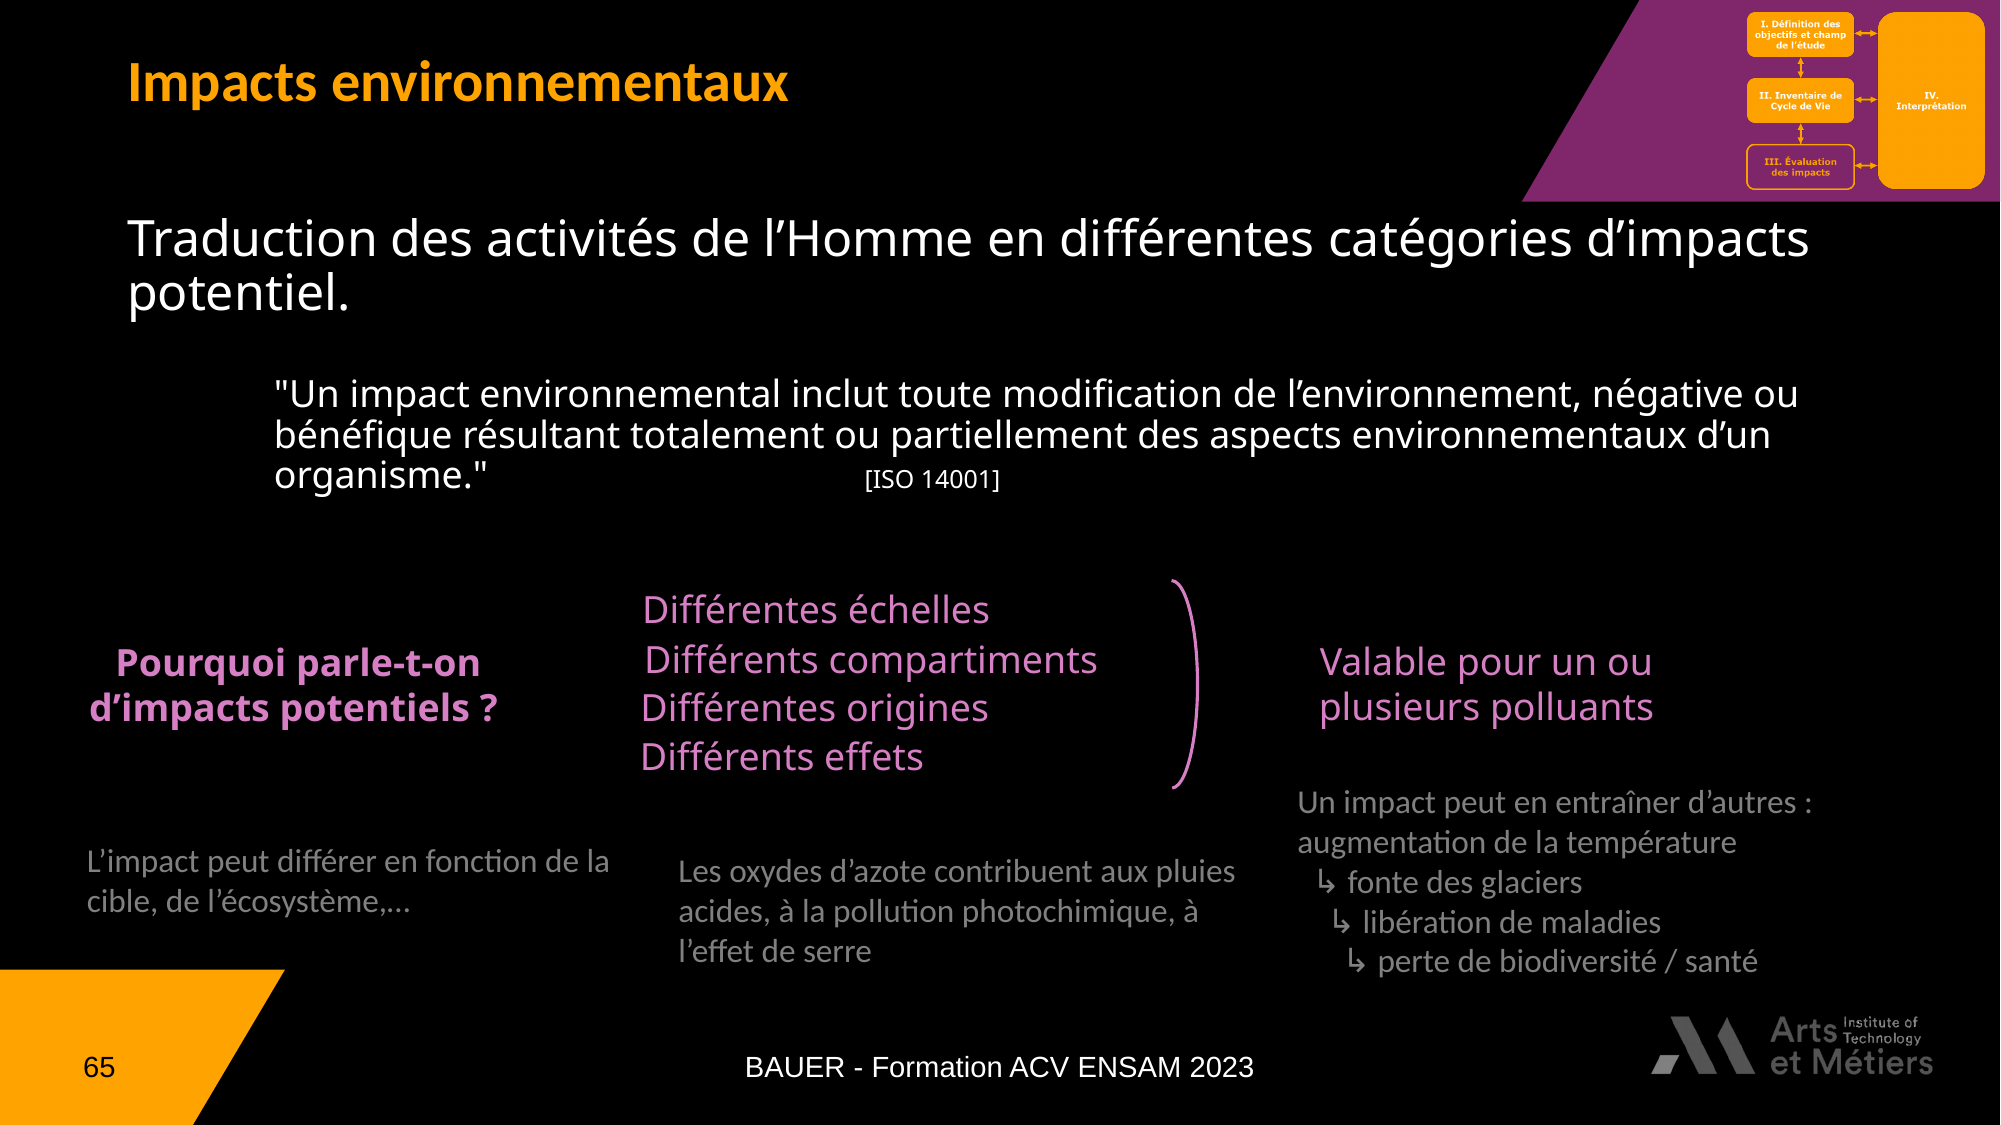

# Impacts environnementaux
Traduction des activités de l’Homme en différentes catégories d’impacts potentiel.
"Un impact environnemental inclut toute modification de l’environnement, négative ou bénéfique résultant totalement ou partiellement des aspects environnementaux d’un organisme." 					[ISO 14001]
Différentes échelles
Différents compartiments
Valable pour un ou plusieurs polluants
Pourquoi parle-t-on d’impacts potentiels ?
Différentes origines
Différents effets
Un impact peut en entraîner d’autres : augmentation de la température
 ↳ fonte des glaciers
 ↳ libération de maladies
 ↳ perte de biodiversité / santé
L’impact peut différer en fonction de la cible, de l’écosystème,…
Les oxydes d’azote contribuent aux pluies acides, à la pollution photochimique, à l’effet de serre